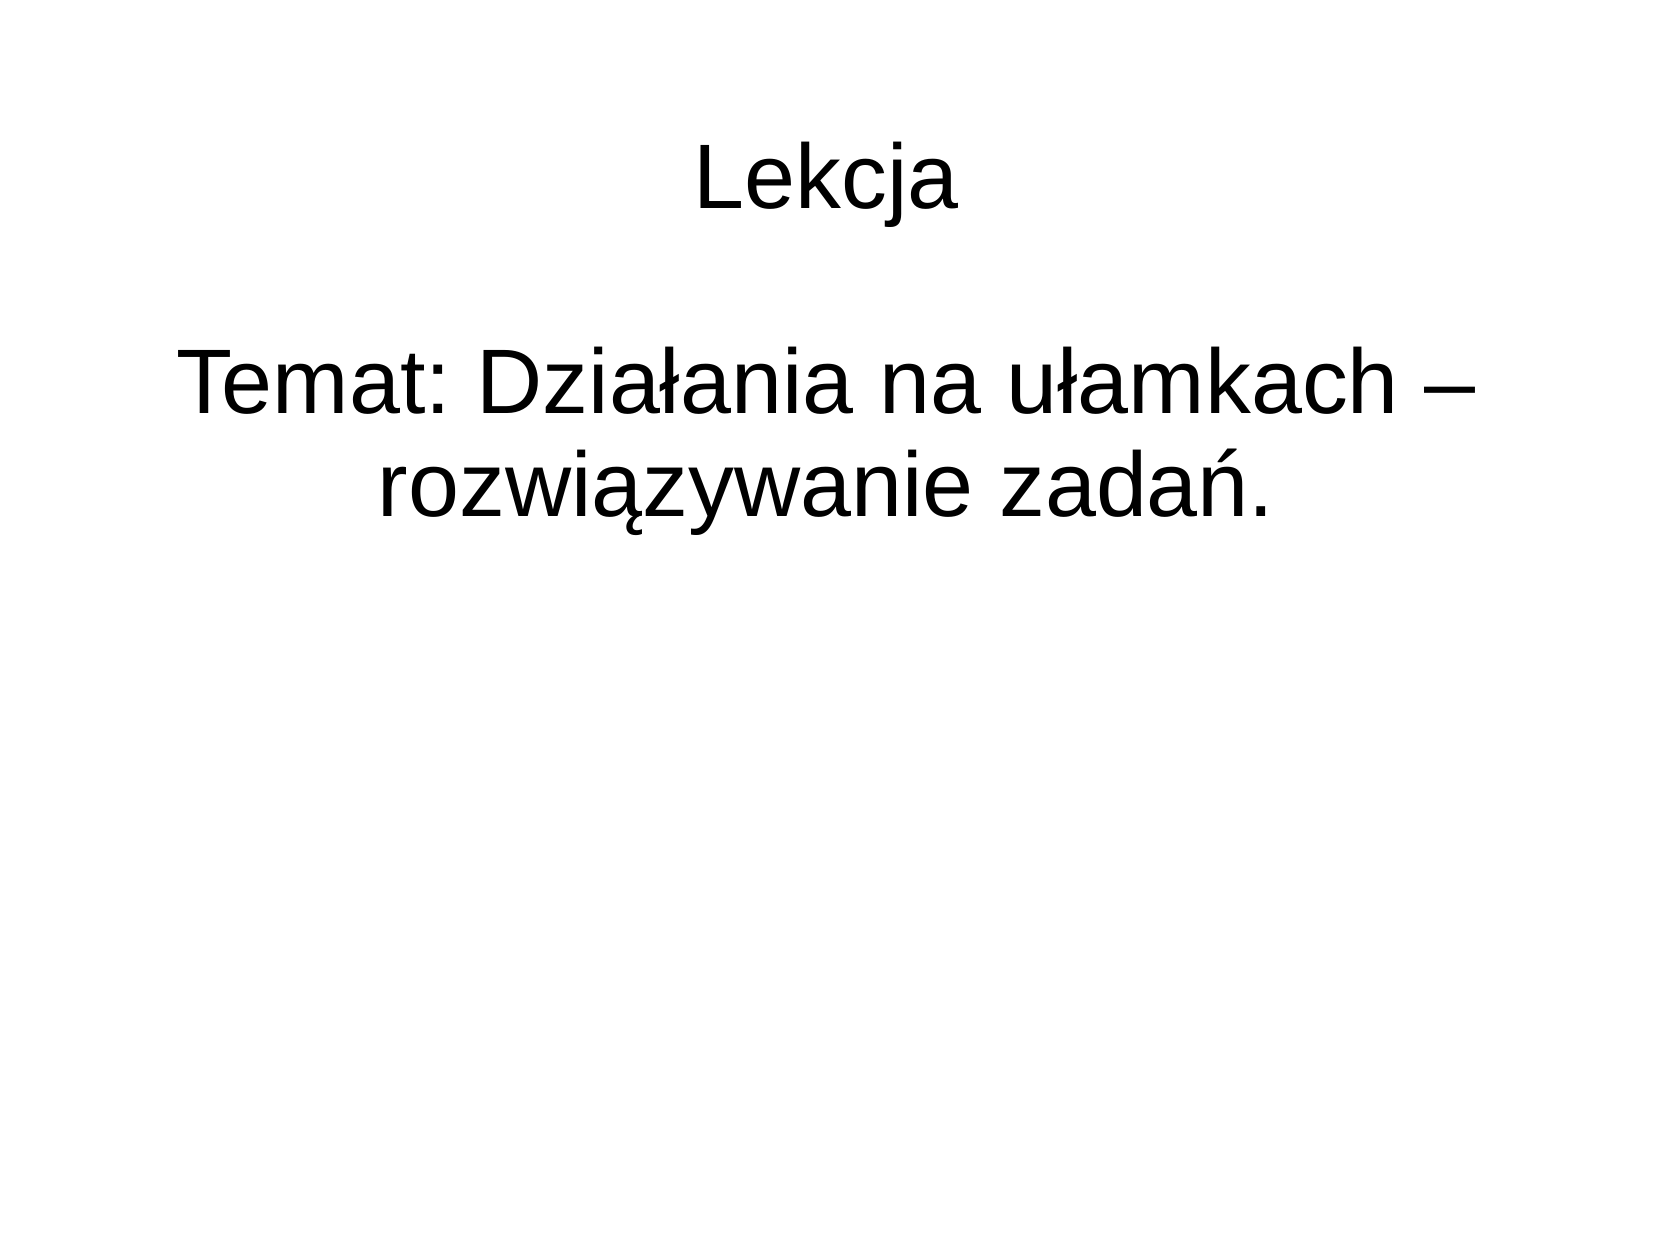

# Lekcja Temat: Działania na ułamkach – rozwiązywanie zadań.